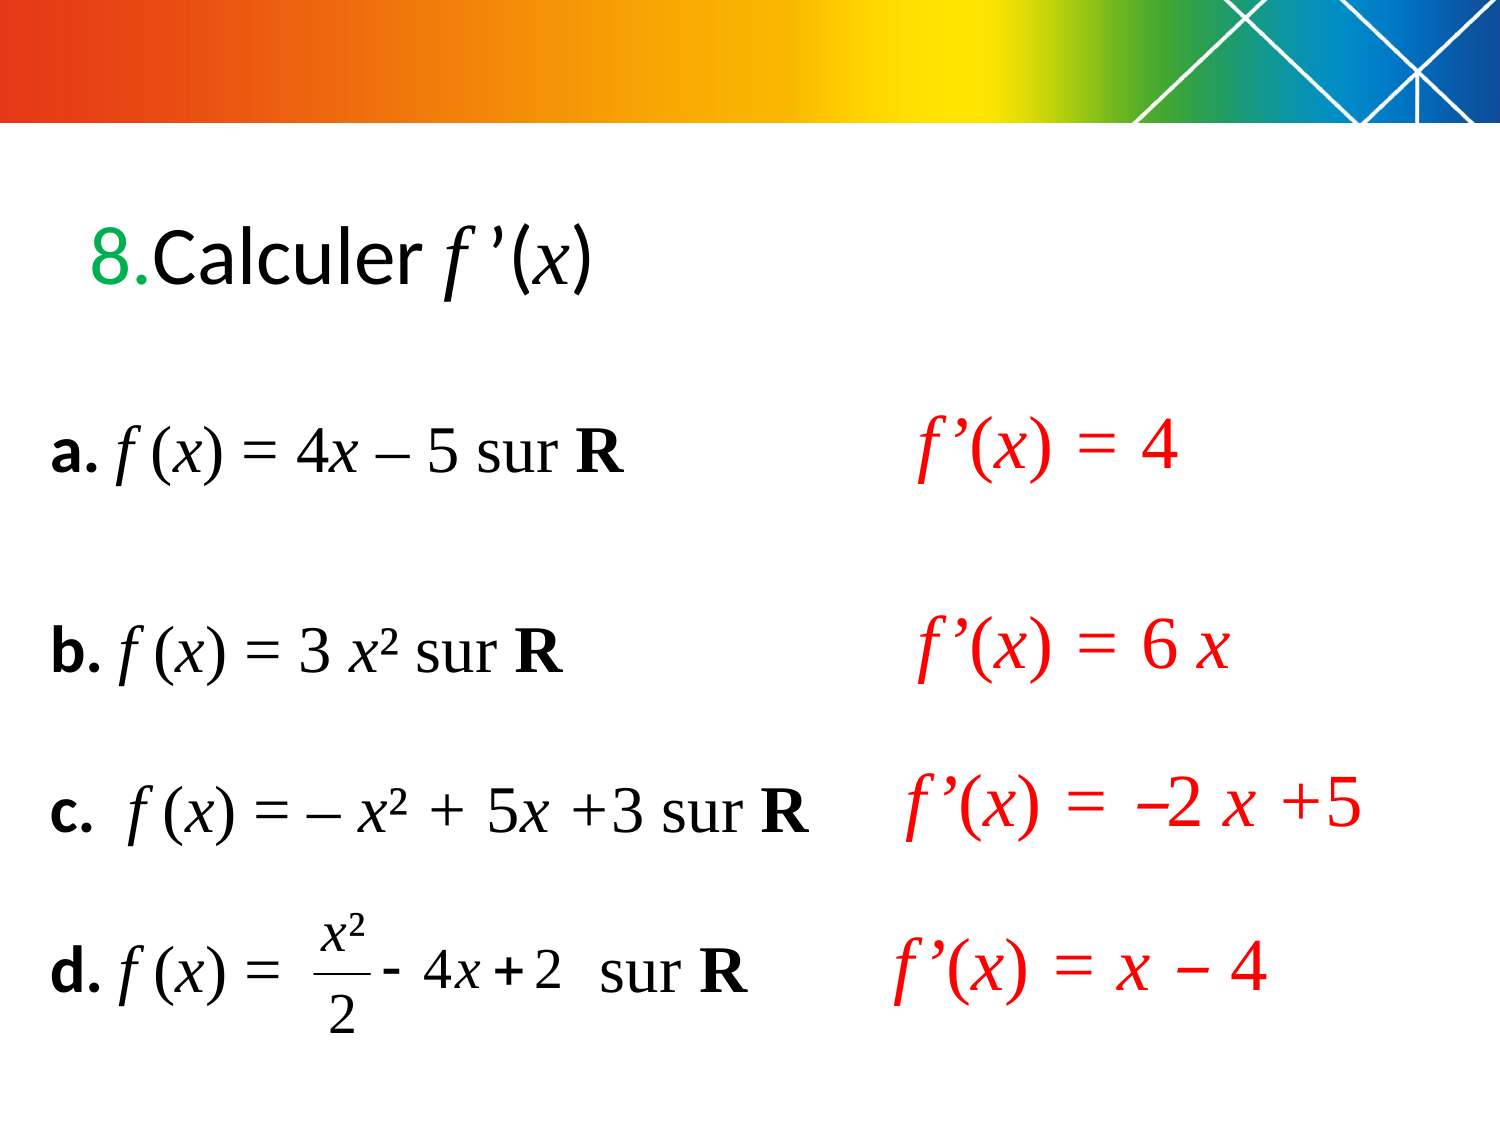

8.Calculer f ’(x)
f’(x) = 4
a. f (x) = 4x – 5 sur R
b. f (x) = 3 x² sur R
c. f (x) = – x² + 5x +3 sur R
d. f (x) = sur R
f’(x) = 6 x
f’(x) = –2 x +5
f’(x) = x – 4